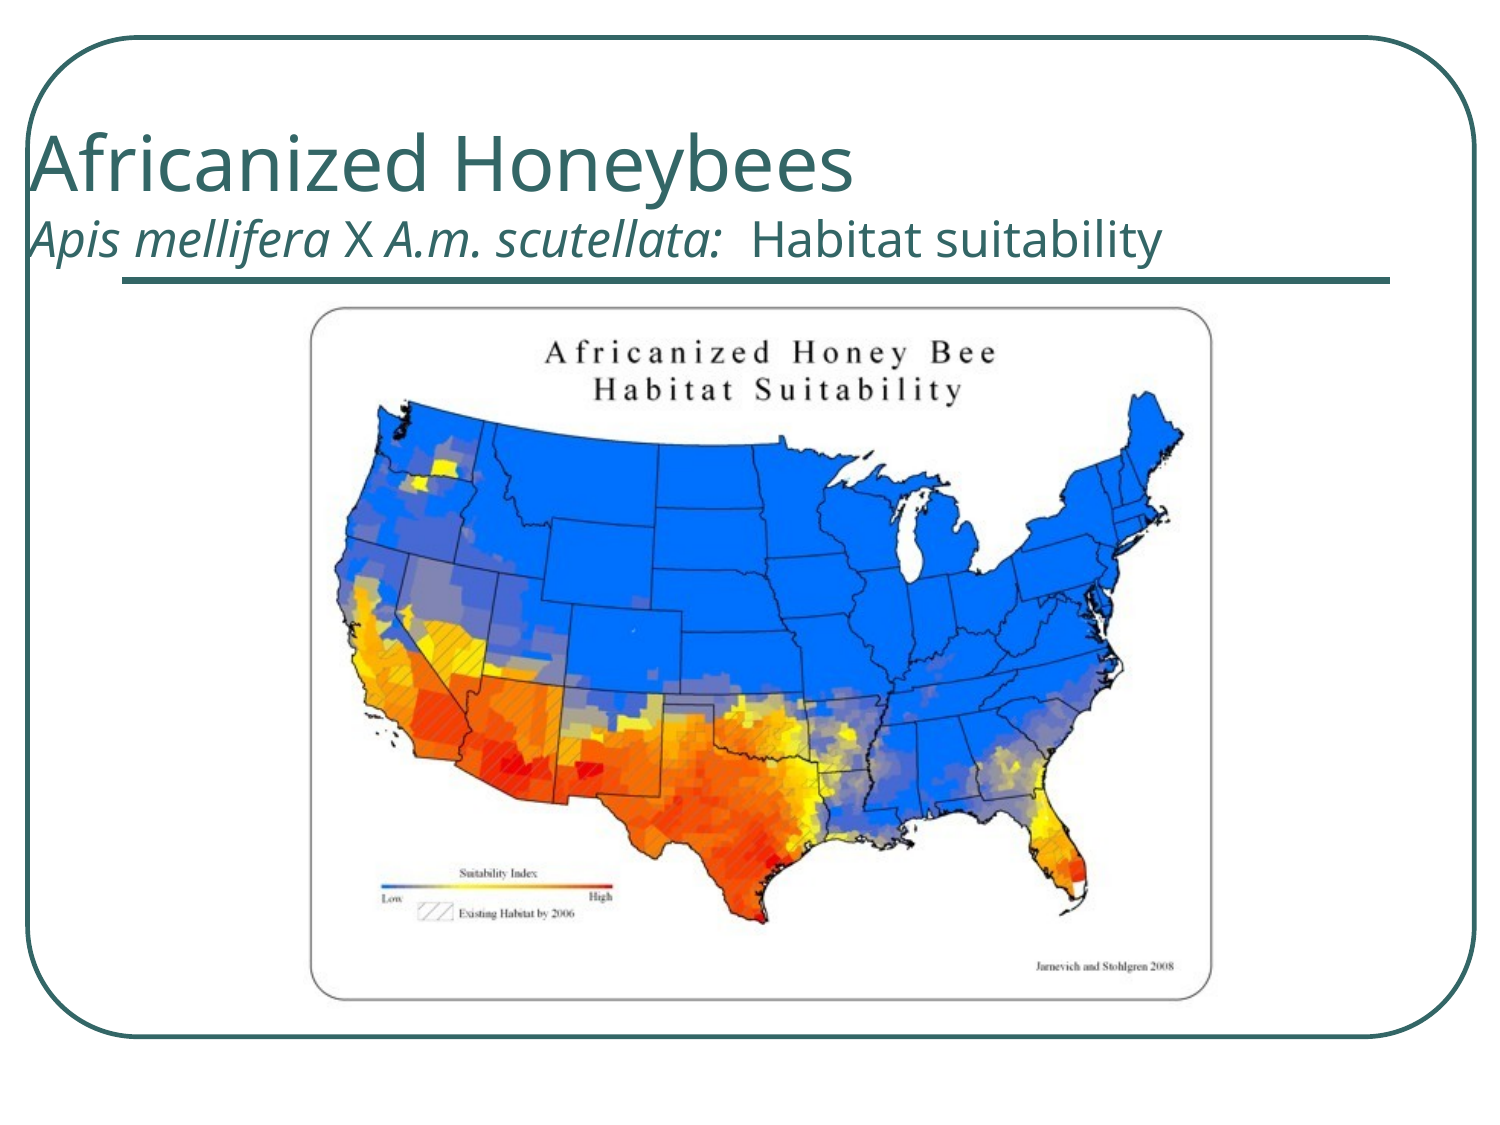

# Africanized Honeybees Apis mellifera X A.m. scutellata: Habitat suitability